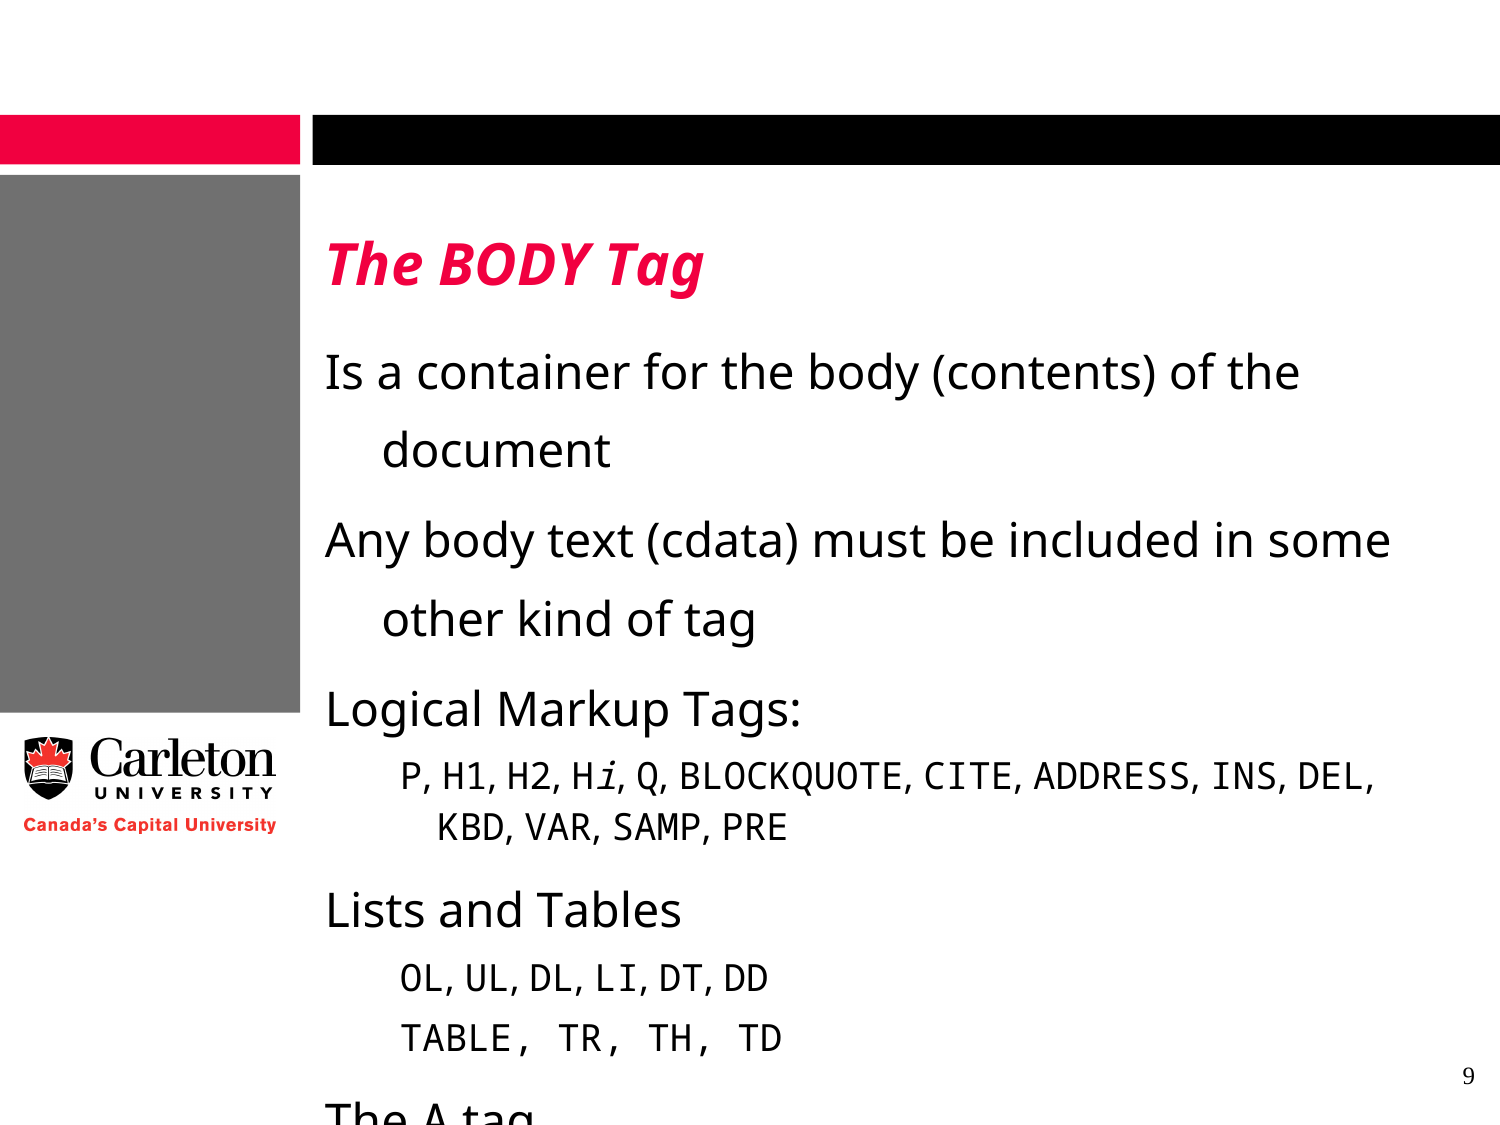

# The BODY Tag
Is a container for the body (contents) of the document
Any body text (cdata) must be included in some other kind of tag
Logical Markup Tags:
P, H1, H2, Hi, Q, BLOCKQUOTE, CITE, ADDRESS, INS, DEL, KBD, VAR, SAMP, PRE
Lists and Tables
OL, UL, DL, LI, DT, DD
TABLE, TR, TH, TD
The A tag
As a source or as a target
9